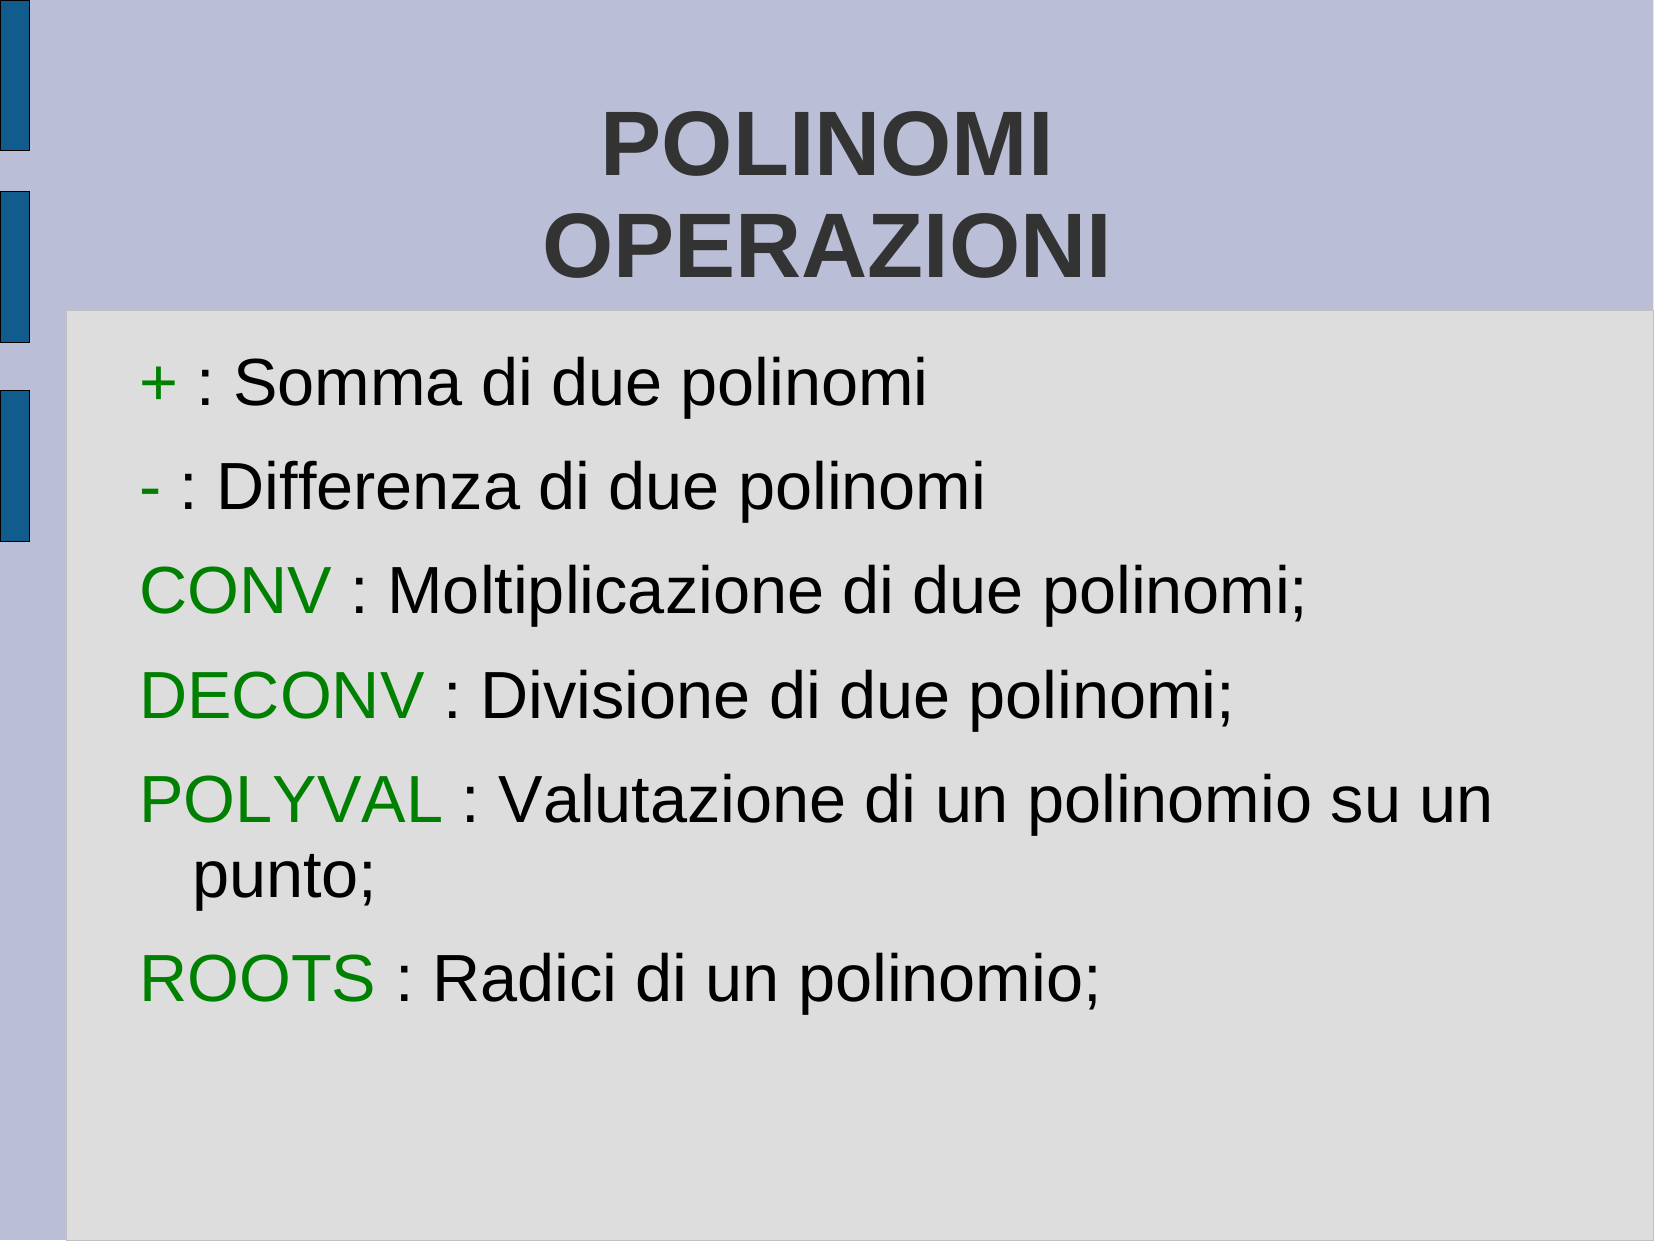

# POLINOMI OPERAZIONI
+ : Somma di due polinomi
- : Differenza di due polinomi
CONV : Moltiplicazione di due polinomi;
DECONV : Divisione di due polinomi;
POLYVAL : Valutazione di un polinomio su un punto;
ROOTS : Radici di un polinomio;